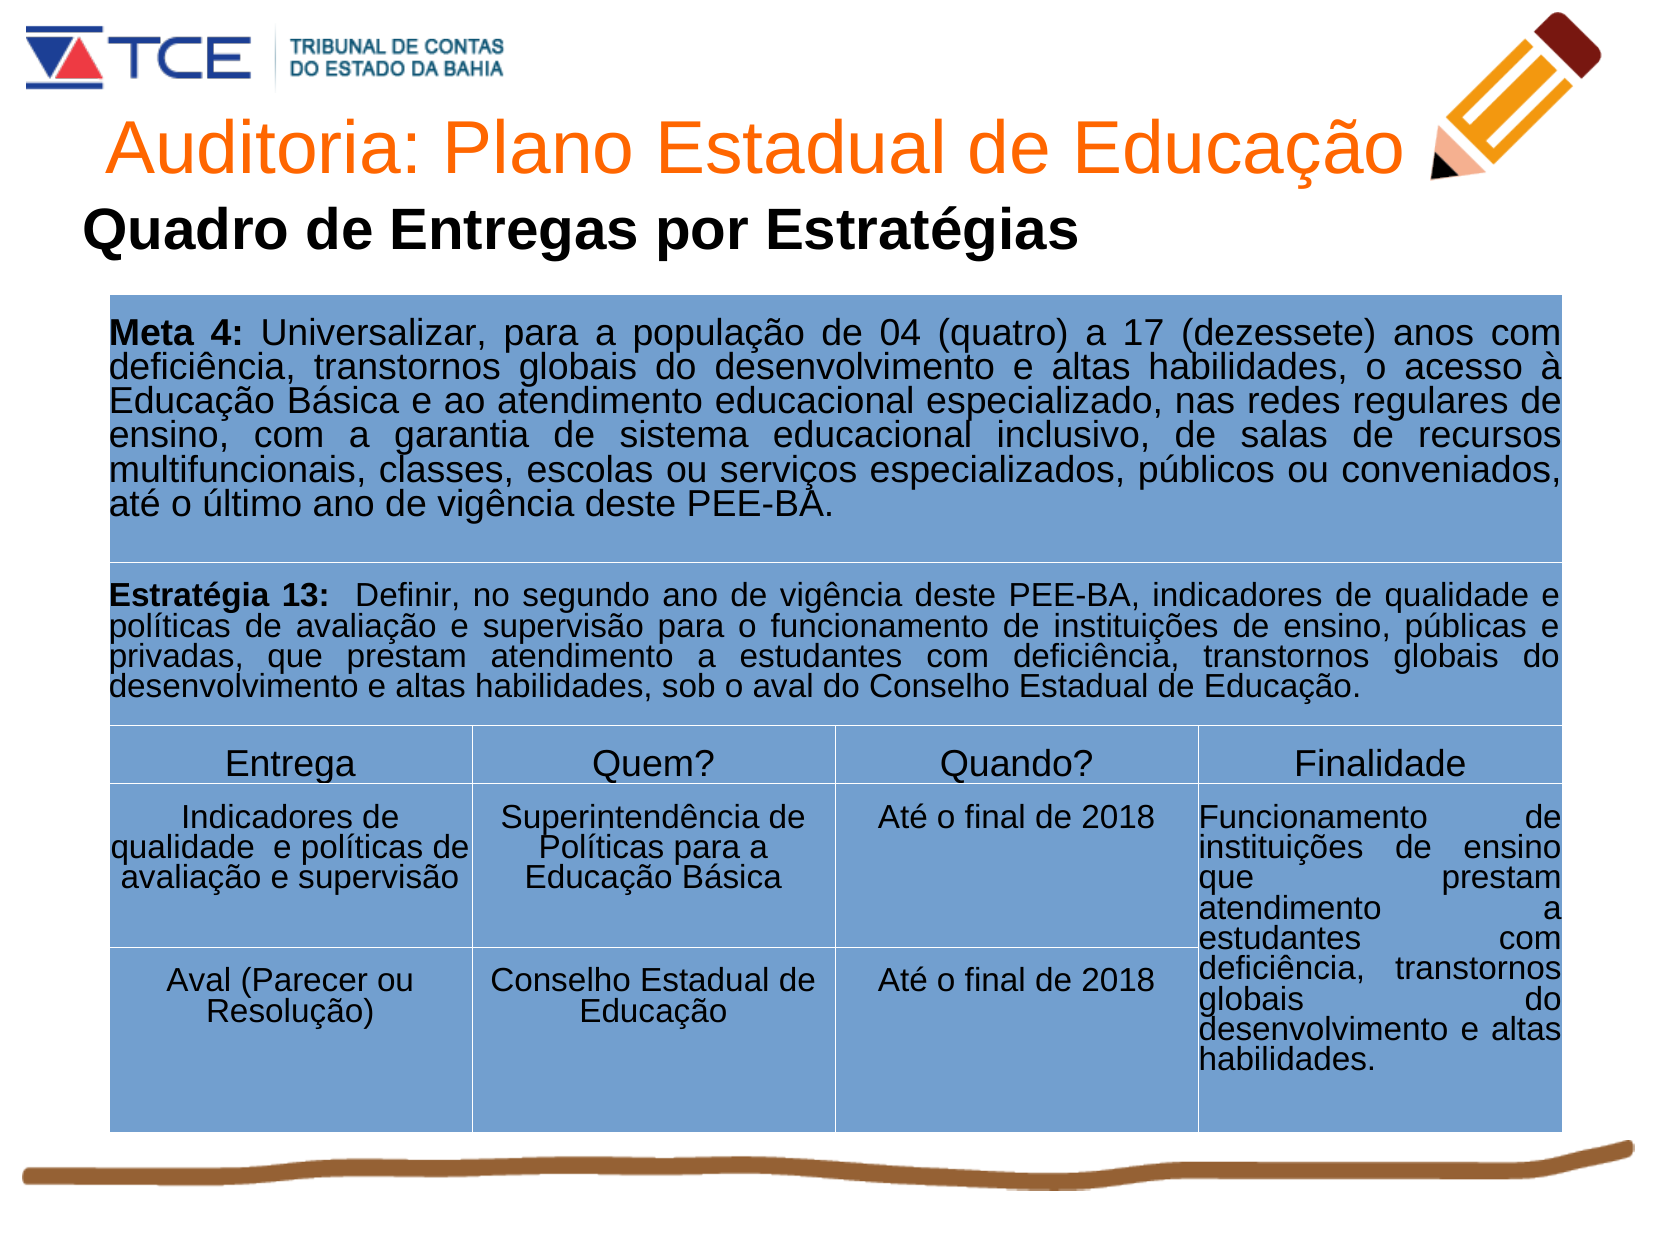

# Auditoria: Plano Estadual de Educação
Quadro de Entregas por Estratégias
| Meta 4: Universalizar, para a população de 04 (quatro) a 17 (dezessete) anos com deficiência, transtornos globais do desenvolvimento e altas habilidades, o acesso à Educação Básica e ao atendimento educacional especializado, nas redes regulares de ensino, com a garantia de sistema educacional inclusivo, de salas de recursos multifuncionais, classes, escolas ou serviços especializados, públicos ou conveniados, até o último ano de vigência deste PEE-BA. | | | |
| --- | --- | --- | --- |
| Estratégia 13: Definir, no segundo ano de vigência deste PEE-BA, indicadores de qualidade e políticas de avaliação e supervisão para o funcionamento de instituições de ensino, públicas e privadas, que prestam atendimento a estudantes com deficiência, transtornos globais do desenvolvimento e altas habilidades, sob o aval do Conselho Estadual de Educação. | | | |
| Entrega | Quem? | Quando? | Finalidade |
| Indicadores de qualidade e políticas de avaliação e supervisão | Superintendência de Políticas para a Educação Básica | Até o final de 2018 | Funcionamento de instituições de ensino que prestam atendimento a estudantes com deficiência, transtornos globais do desenvolvimento e altas habilidades. |
| Aval (Parecer ou Resolução) | Conselho Estadual de Educação | Até o final de 2018 | |